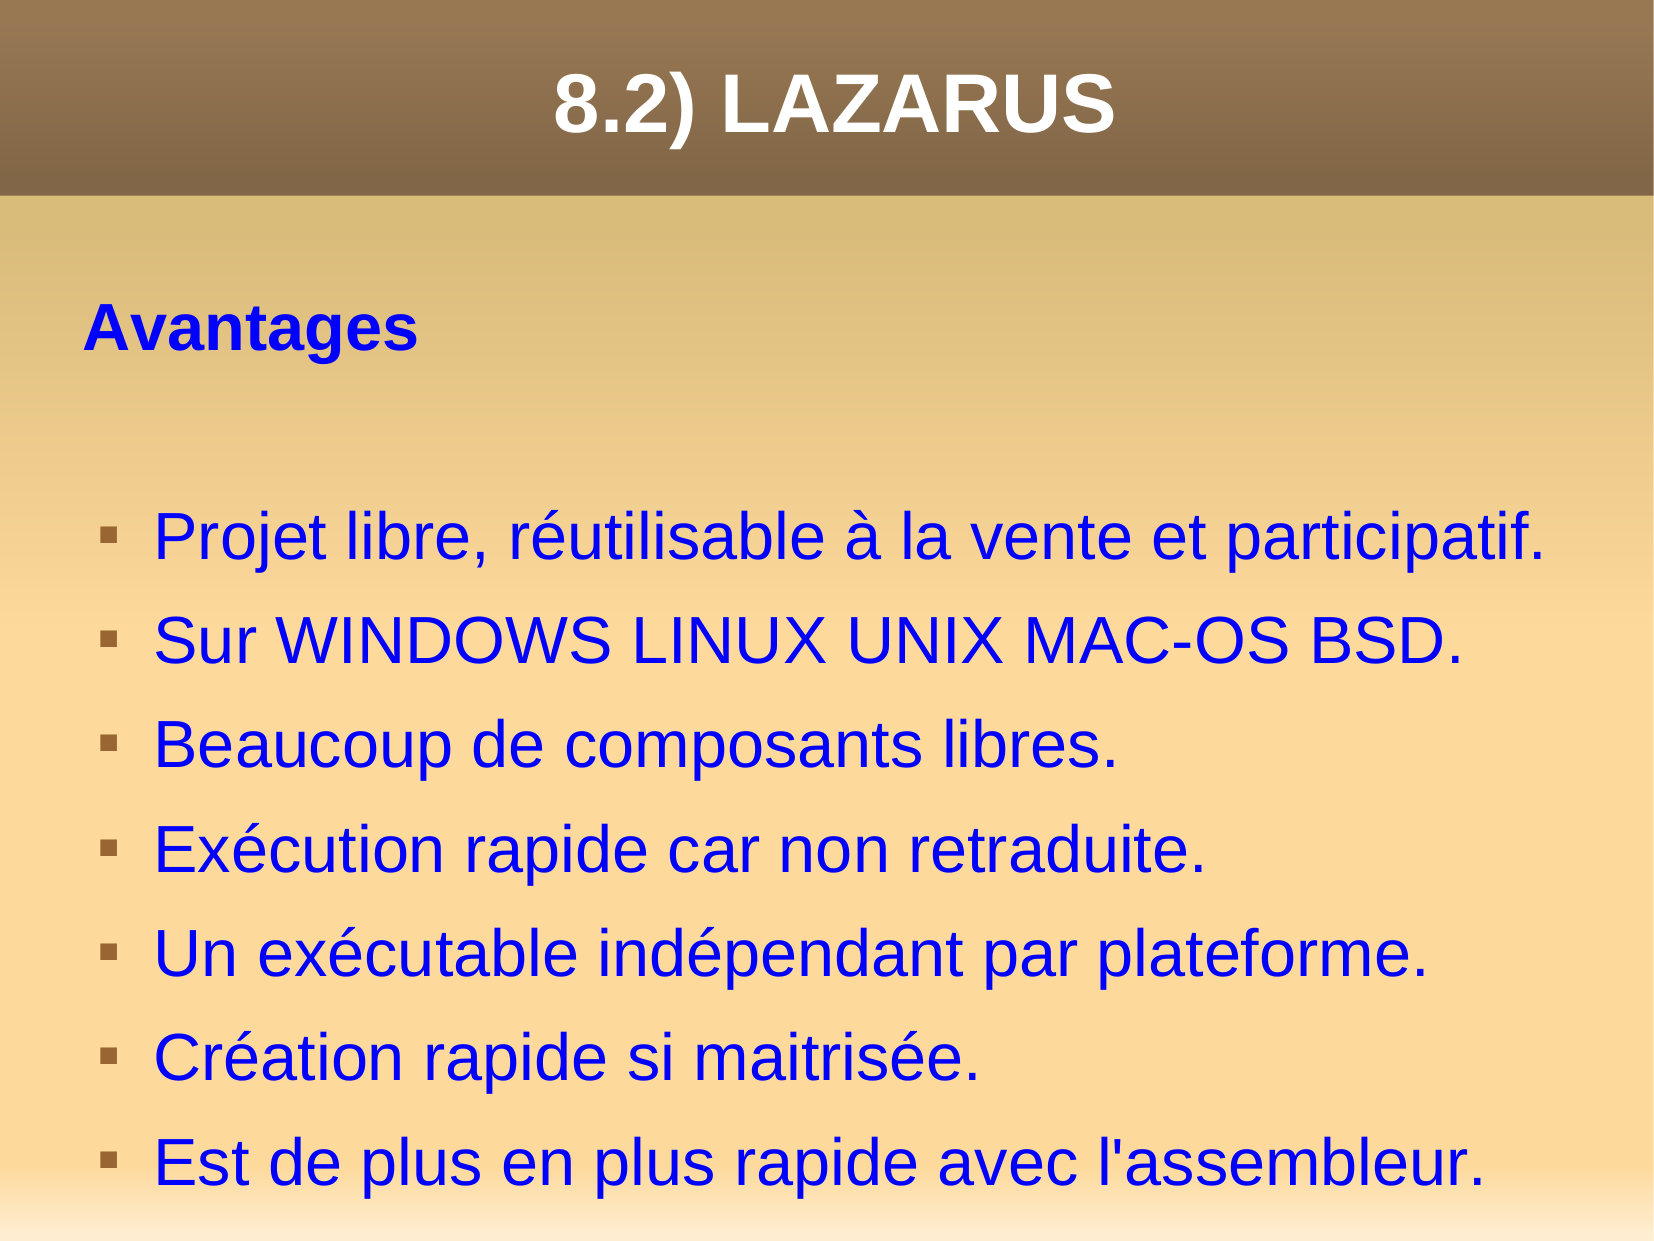

# 8.2) LAZARUS
Avantages
Projet libre, réutilisable à la vente et participatif.
Sur WINDOWS LINUX UNIX MAC-OS BSD.
Beaucoup de composants libres.
Exécution rapide car non retraduite.
Un exécutable indépendant par plateforme.
Création rapide si maitrisée.
Est de plus en plus rapide avec l'assembleur.